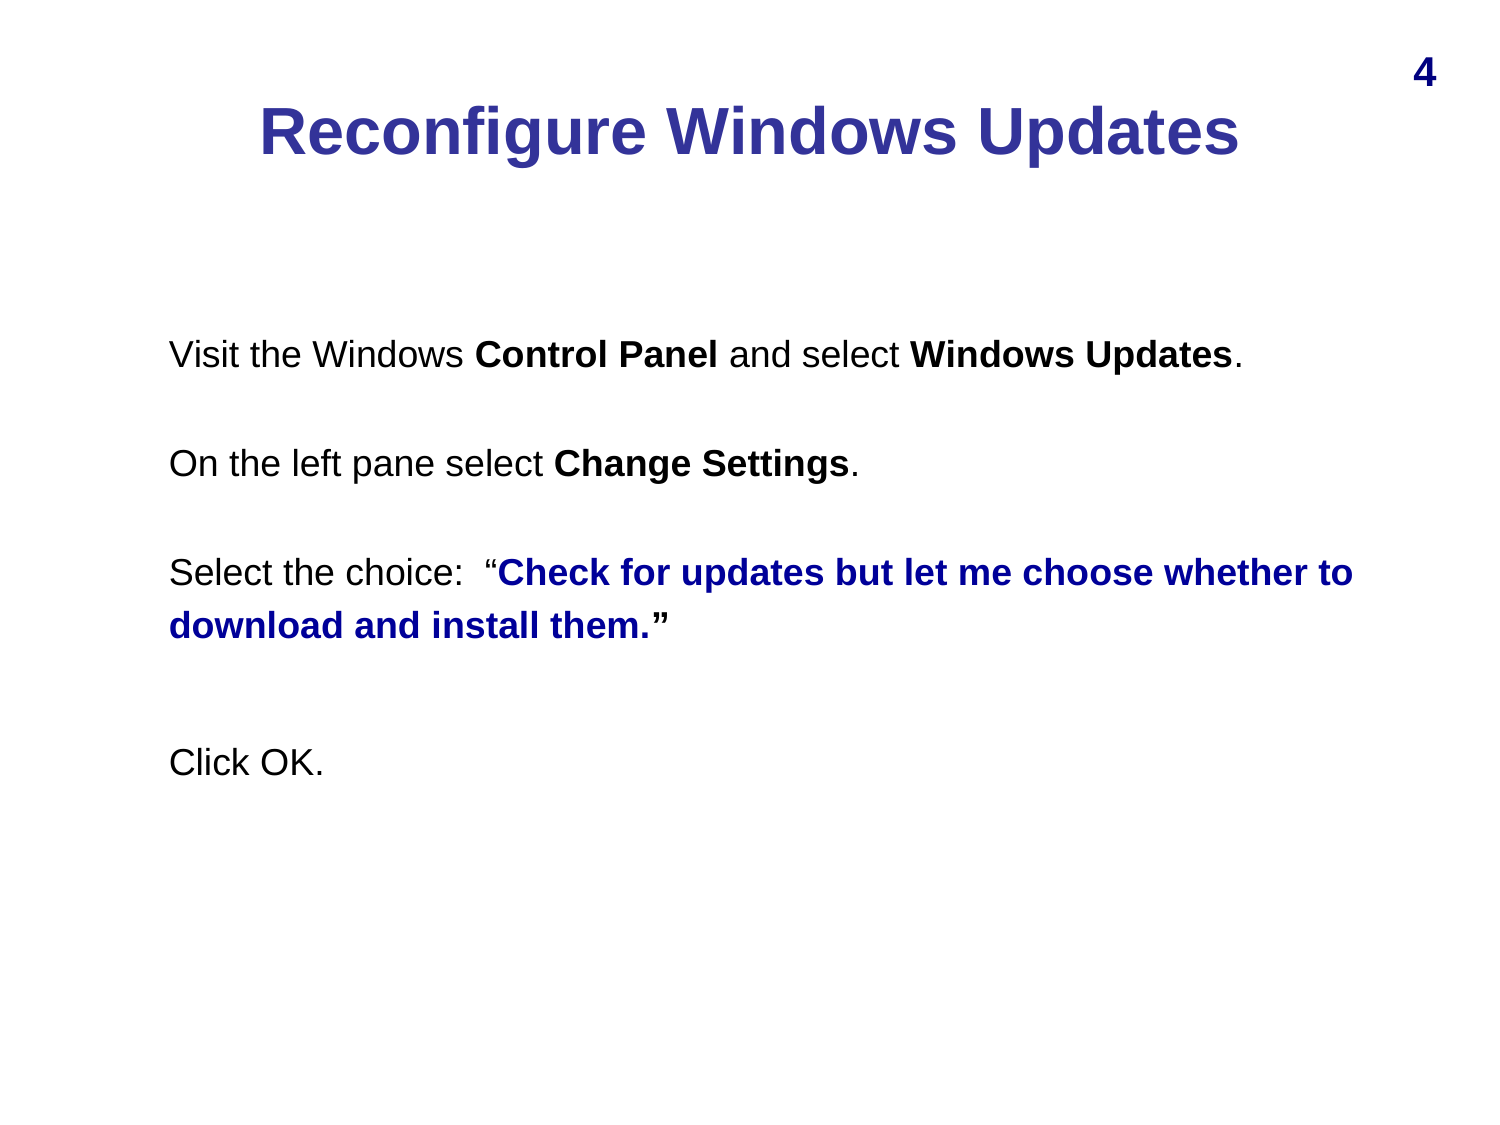

4
Reconfigure Windows Updates
# Visit the Windows Control Panel and select Windows Updates.
On the left pane select Change Settings.
Select the choice: “Check for updates but let me choose whether to download and install them.”
Click OK.